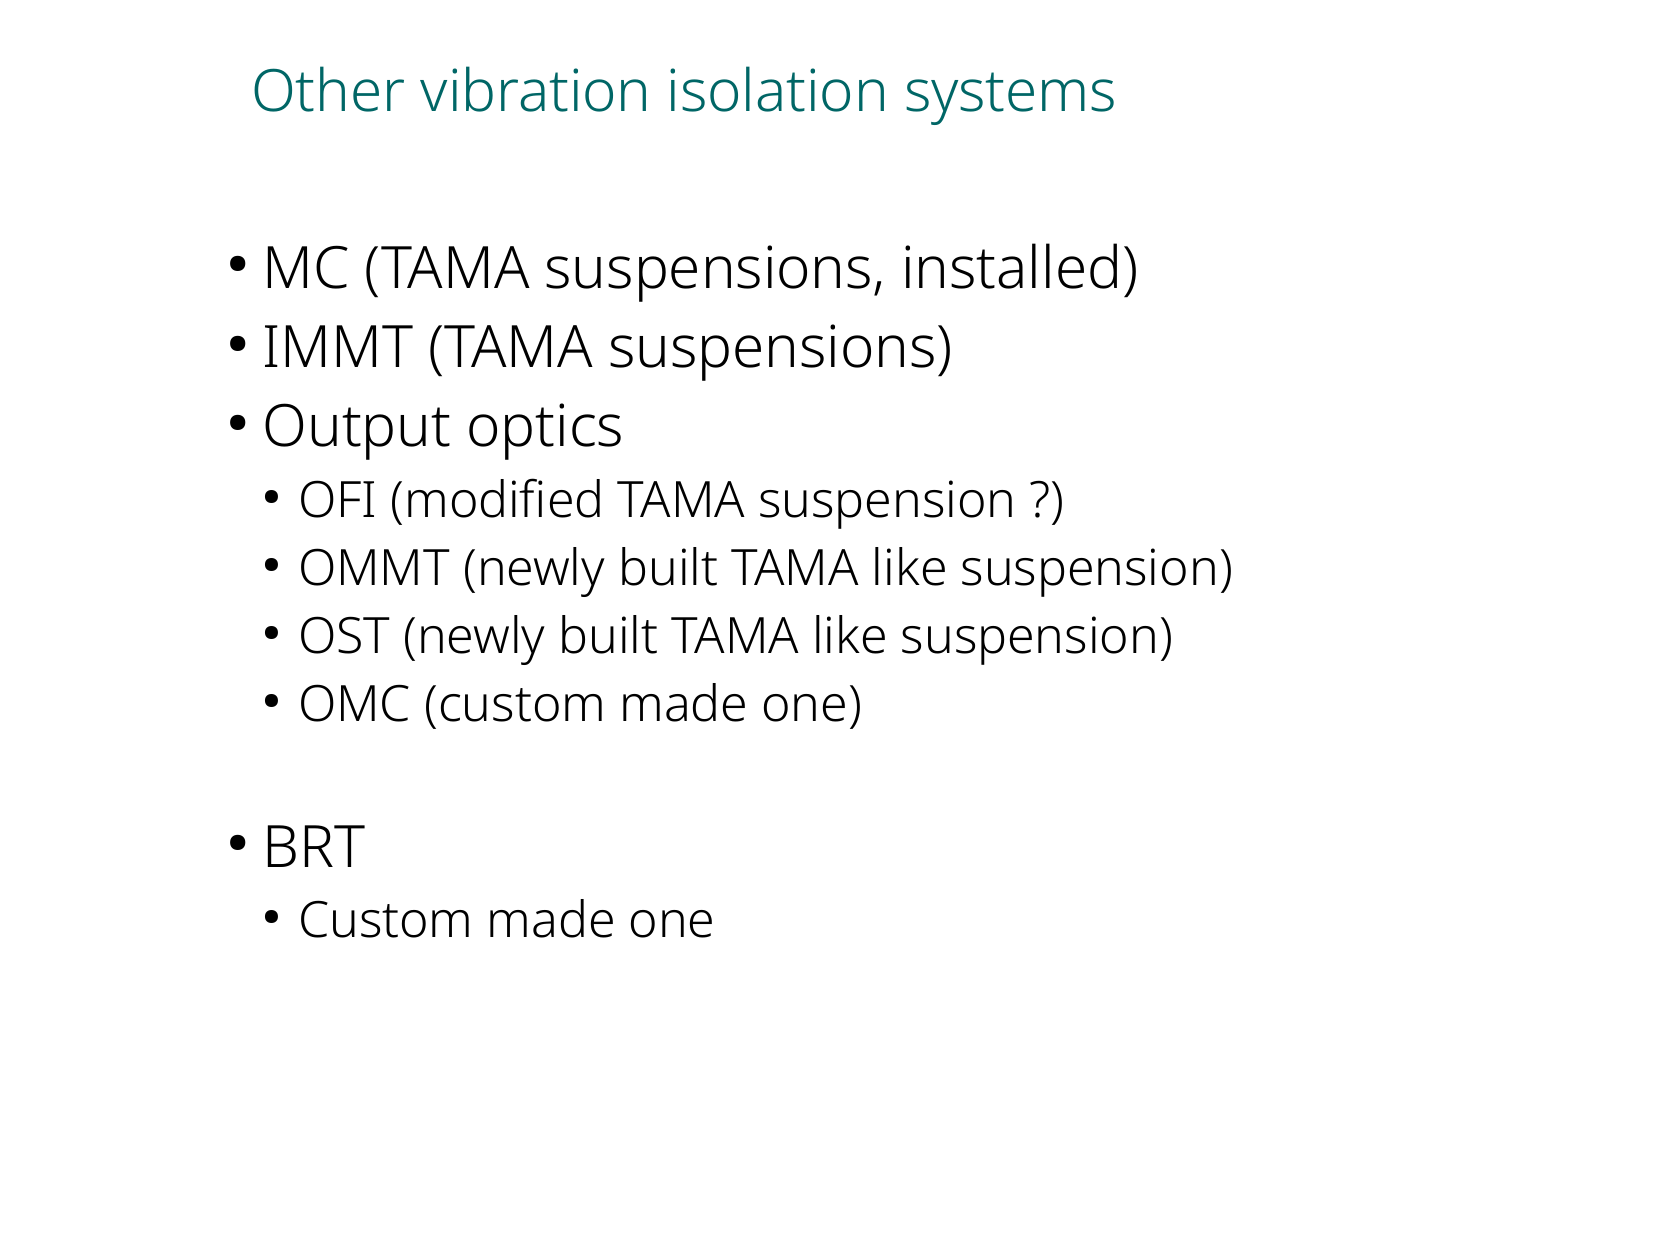

Other vibration isolation systems
MC (TAMA suspensions, installed)
IMMT (TAMA suspensions)
Output optics
OFI (modified TAMA suspension ?)
OMMT (newly built TAMA like suspension)
OST (newly built TAMA like suspension)
OMC (custom made one)
BRT
Custom made one